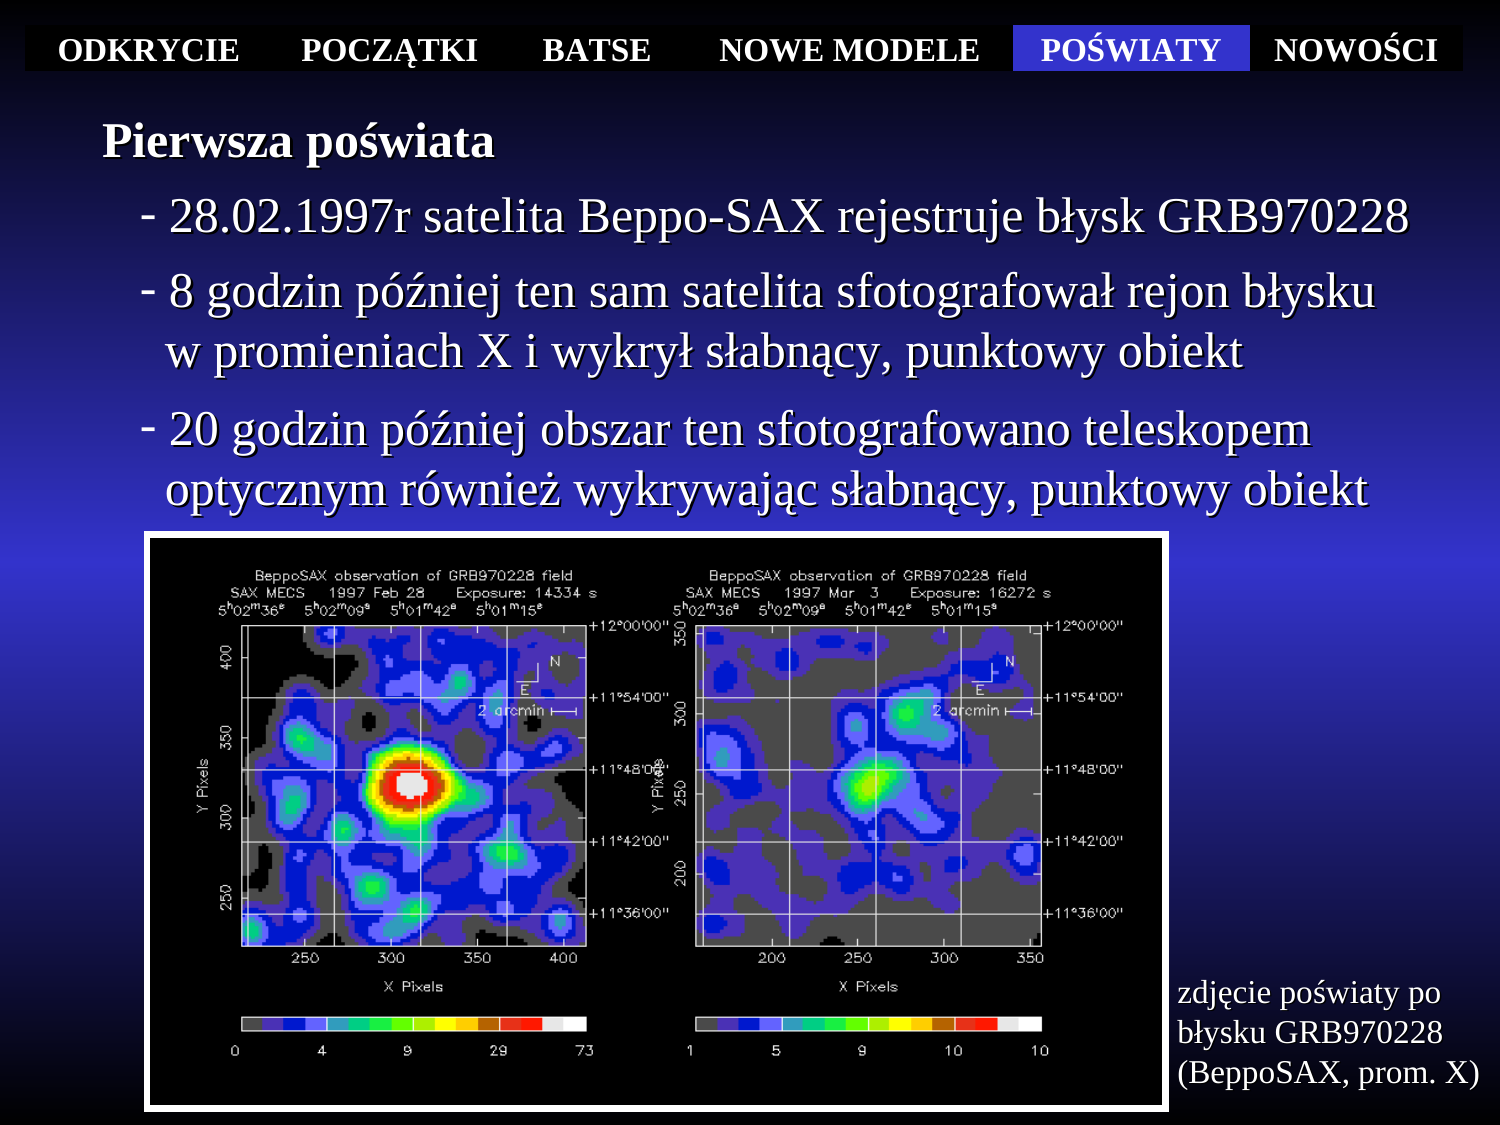

| ODKRYCIE | POCZĄTKI | BATSE | NOWE MODELE | POŚWIATY | NOWOŚCI |
| --- | --- | --- | --- | --- | --- |
Pierwsza poświata
 28.02.1997r satelita Beppo-SAX rejestruje błysk GRB970228
 8 godzin później ten sam satelita sfotografował rejon błysku
 w promieniach X i wykrył słabnący, punktowy obiekt
 20 godzin później obszar ten sfotografowano teleskopem
 optycznym również wykrywając słabnący, punktowy obiekt
zdjęcie poświaty po
błysku GRB970228
(BeppoSAX, prom. X)